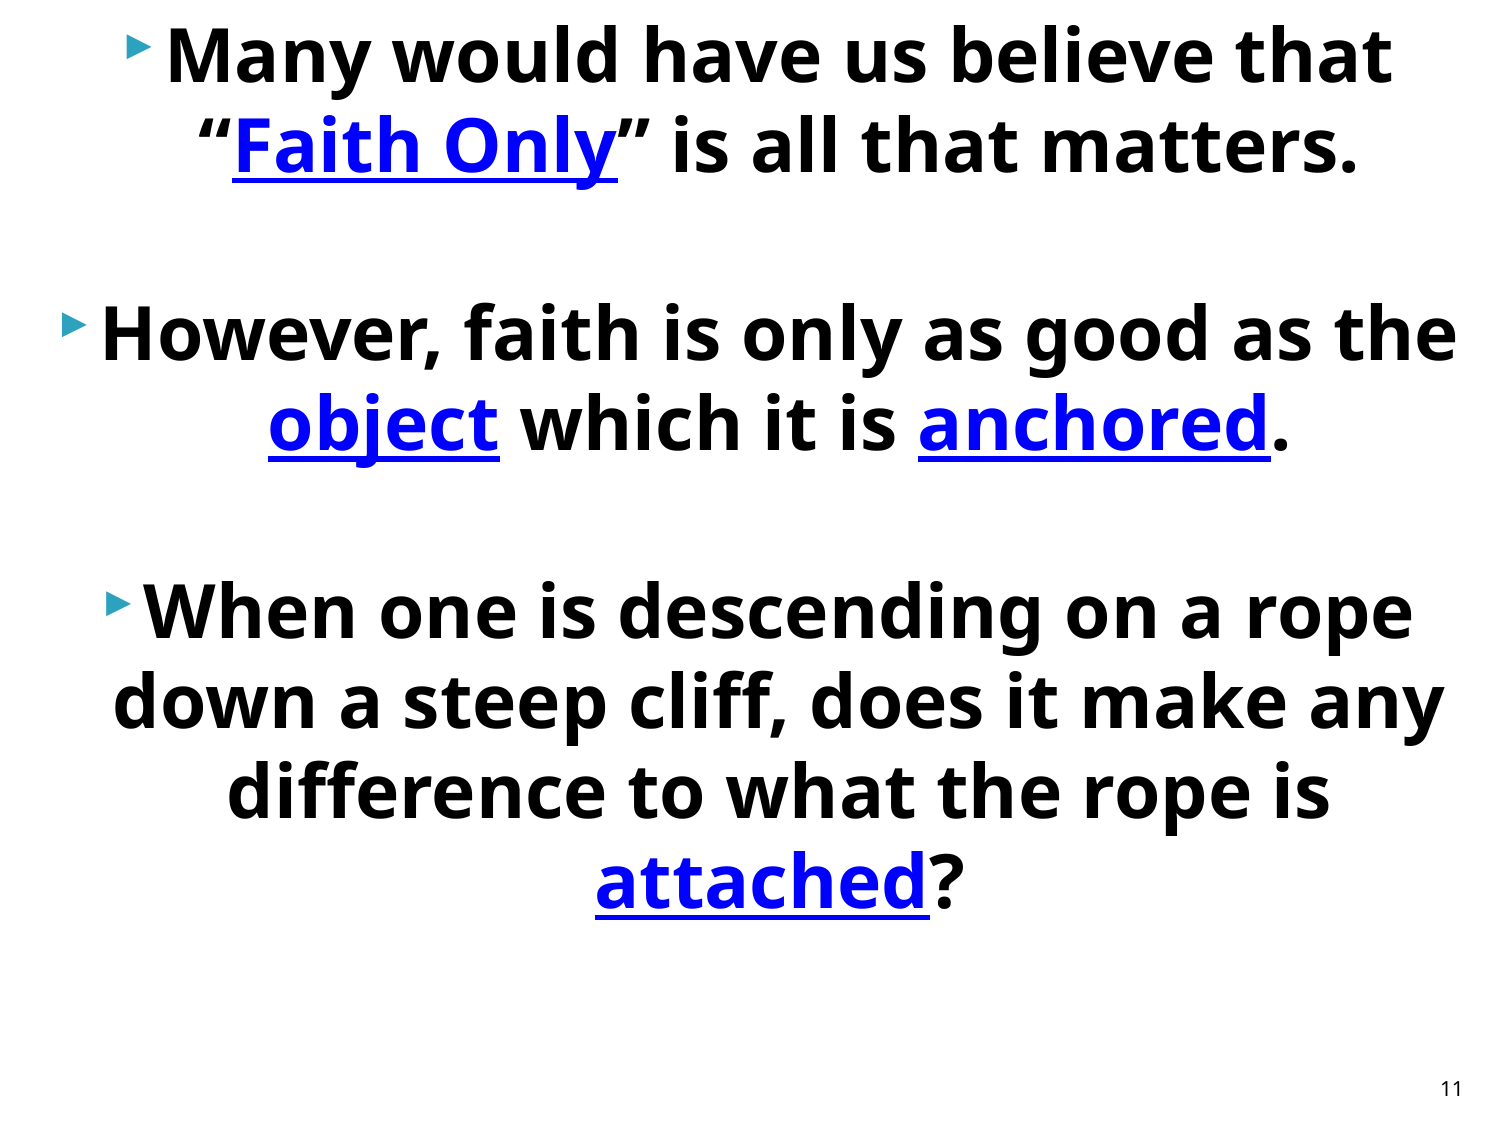

# Many would have us believe that “Faith Only” is all that matters.
However, faith is only as good as the object which it is anchored.
When one is descending on a rope down a steep cliff, does it make any difference to what the rope is attached?